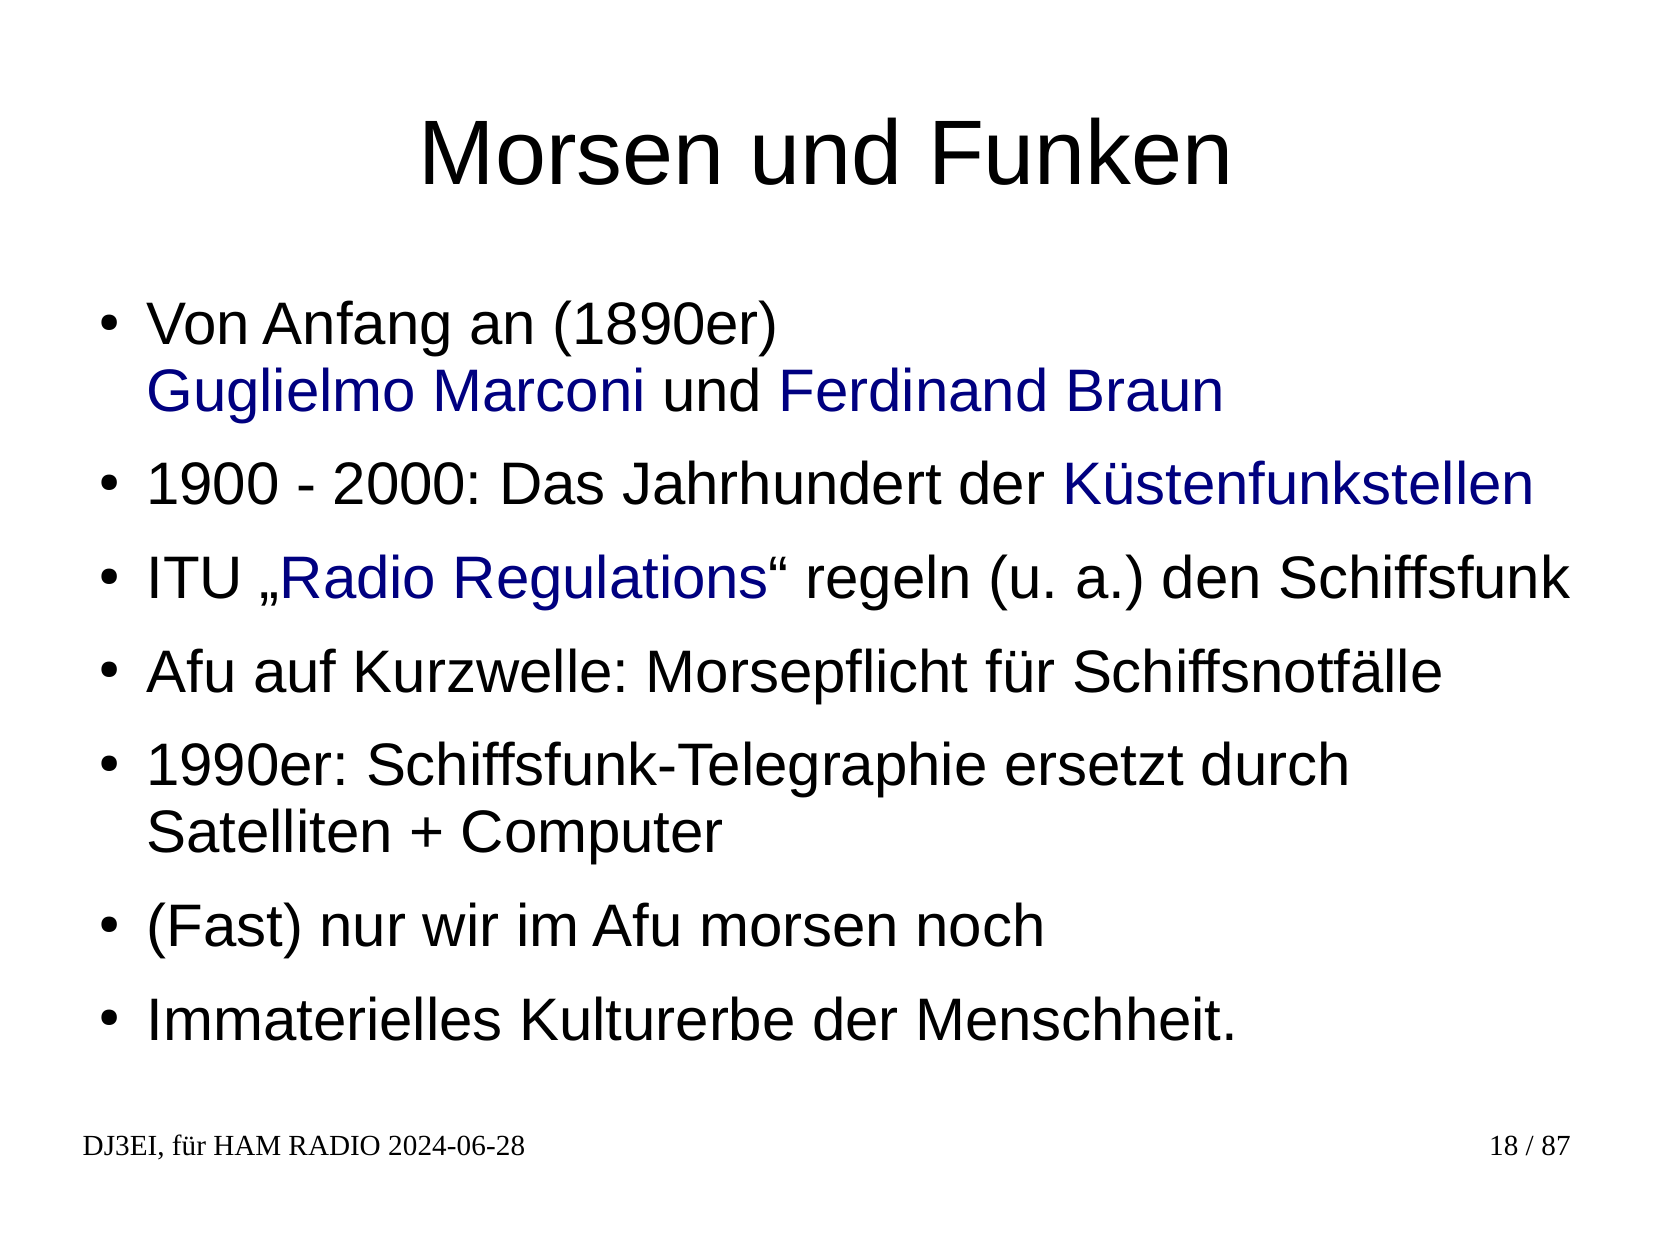

# Morsen und Funken
Von Anfang an (1890er)
Guglielmo Marconi und Ferdinand Braun
1900 - 2000: Das Jahrhundert der Küstenfunkstellen
ITU „Radio Regulations“ regeln (u. a.) den Schiffsfunk
Afu auf Kurzwelle: Morsepflicht für Schiffsnotfälle
1990er: Schiffsfunk-Telegraphie ersetzt durch Satelliten + Computer
(Fast) nur wir im Afu morsen noch
Immaterielles Kulturerbe der Menschheit.
18